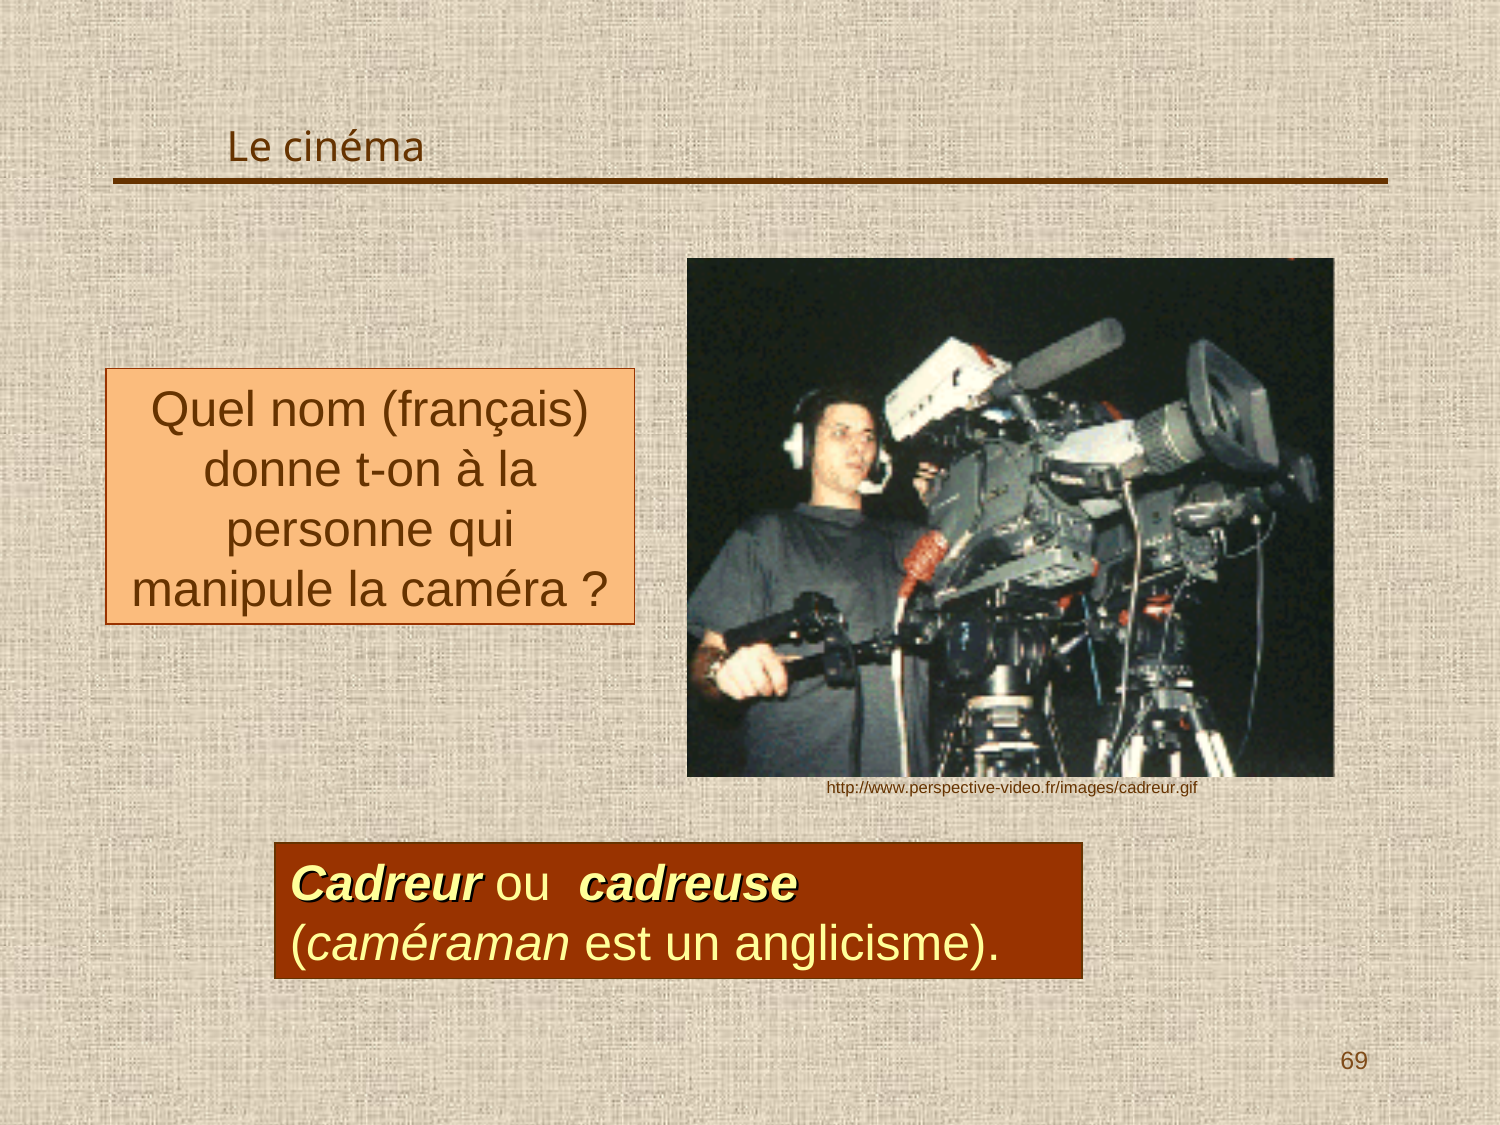

Le cinéma
Quel nom (français) donne t-on à la personne qui manipule la caméra ?
http://www.perspective-video.fr/images/cadreur.gif
Cadreur ou cadreuse (caméraman est un anglicisme).
69